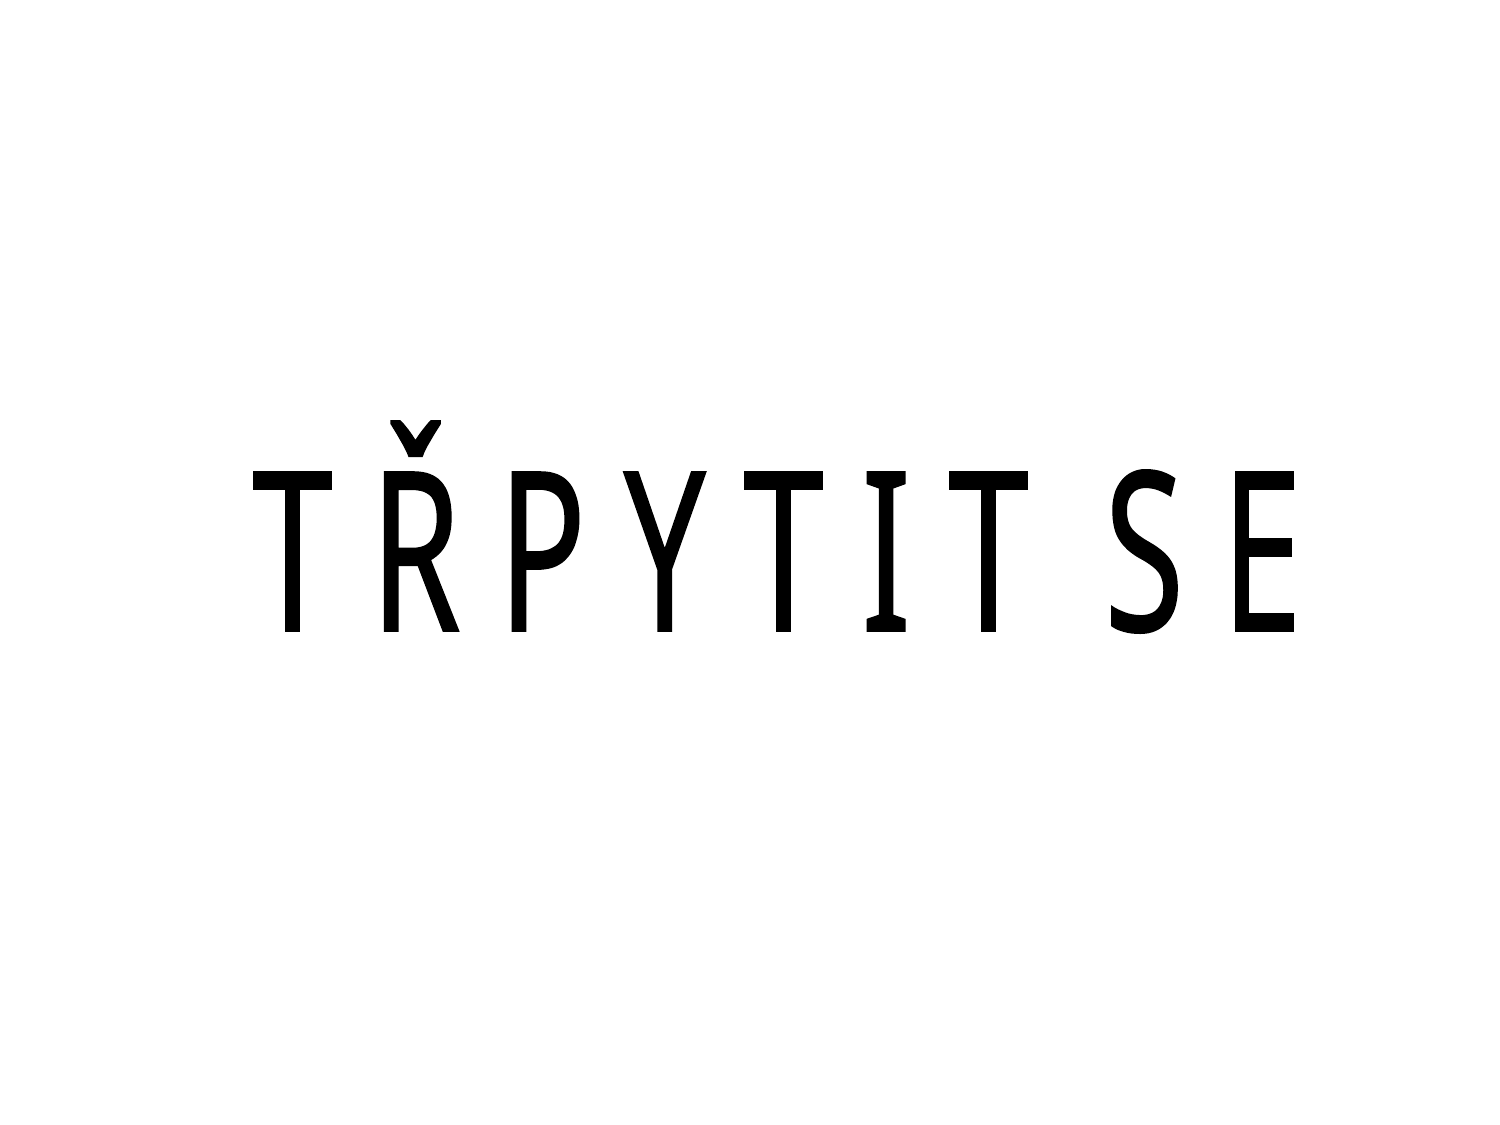

T Ř P Y T I T S E